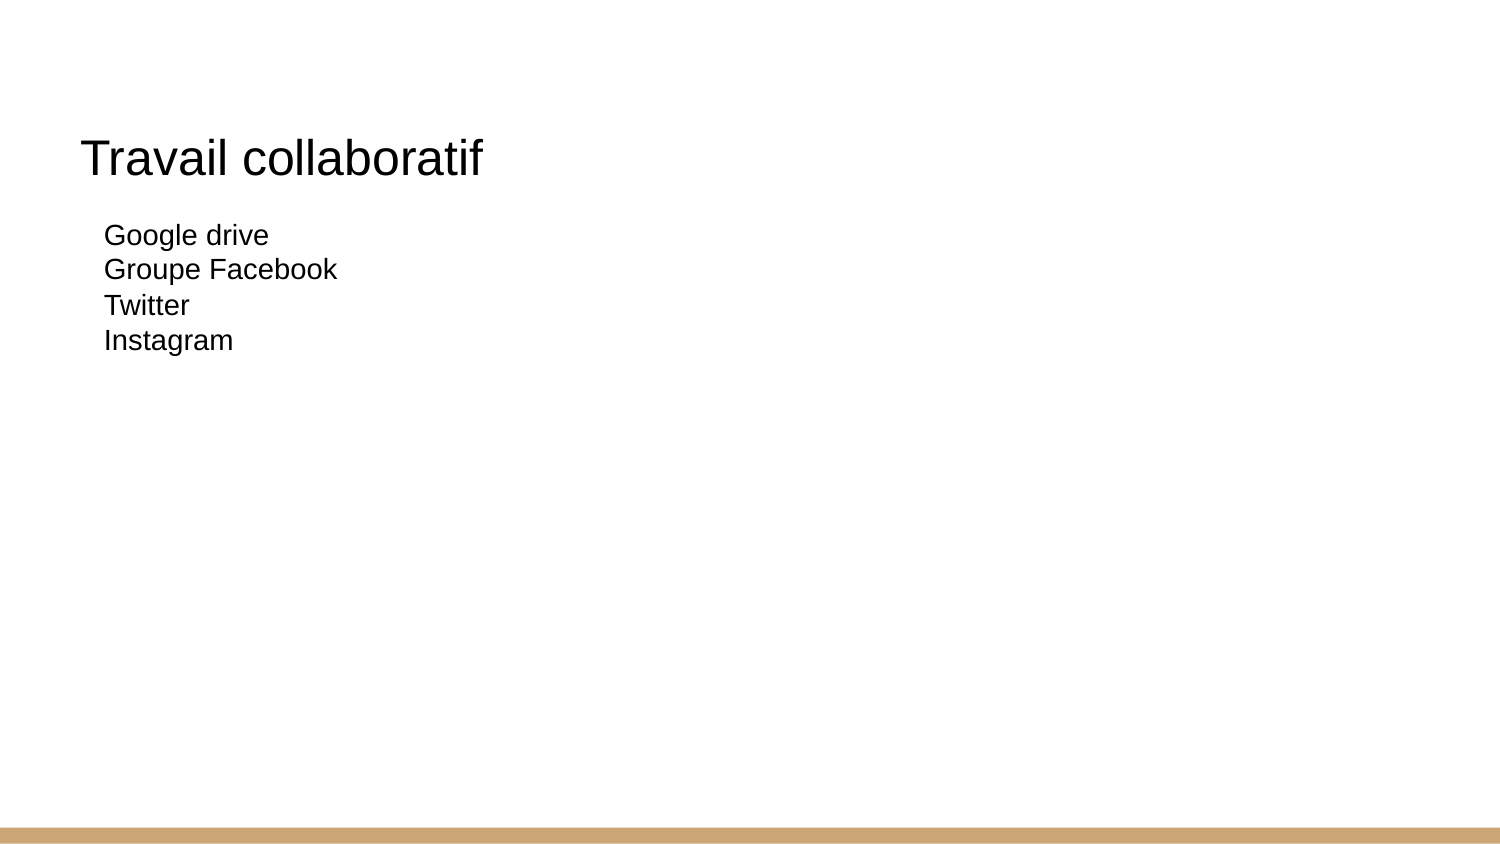

# Travail collaboratif
Google drive
Groupe Facebook
Twitter
Instagram